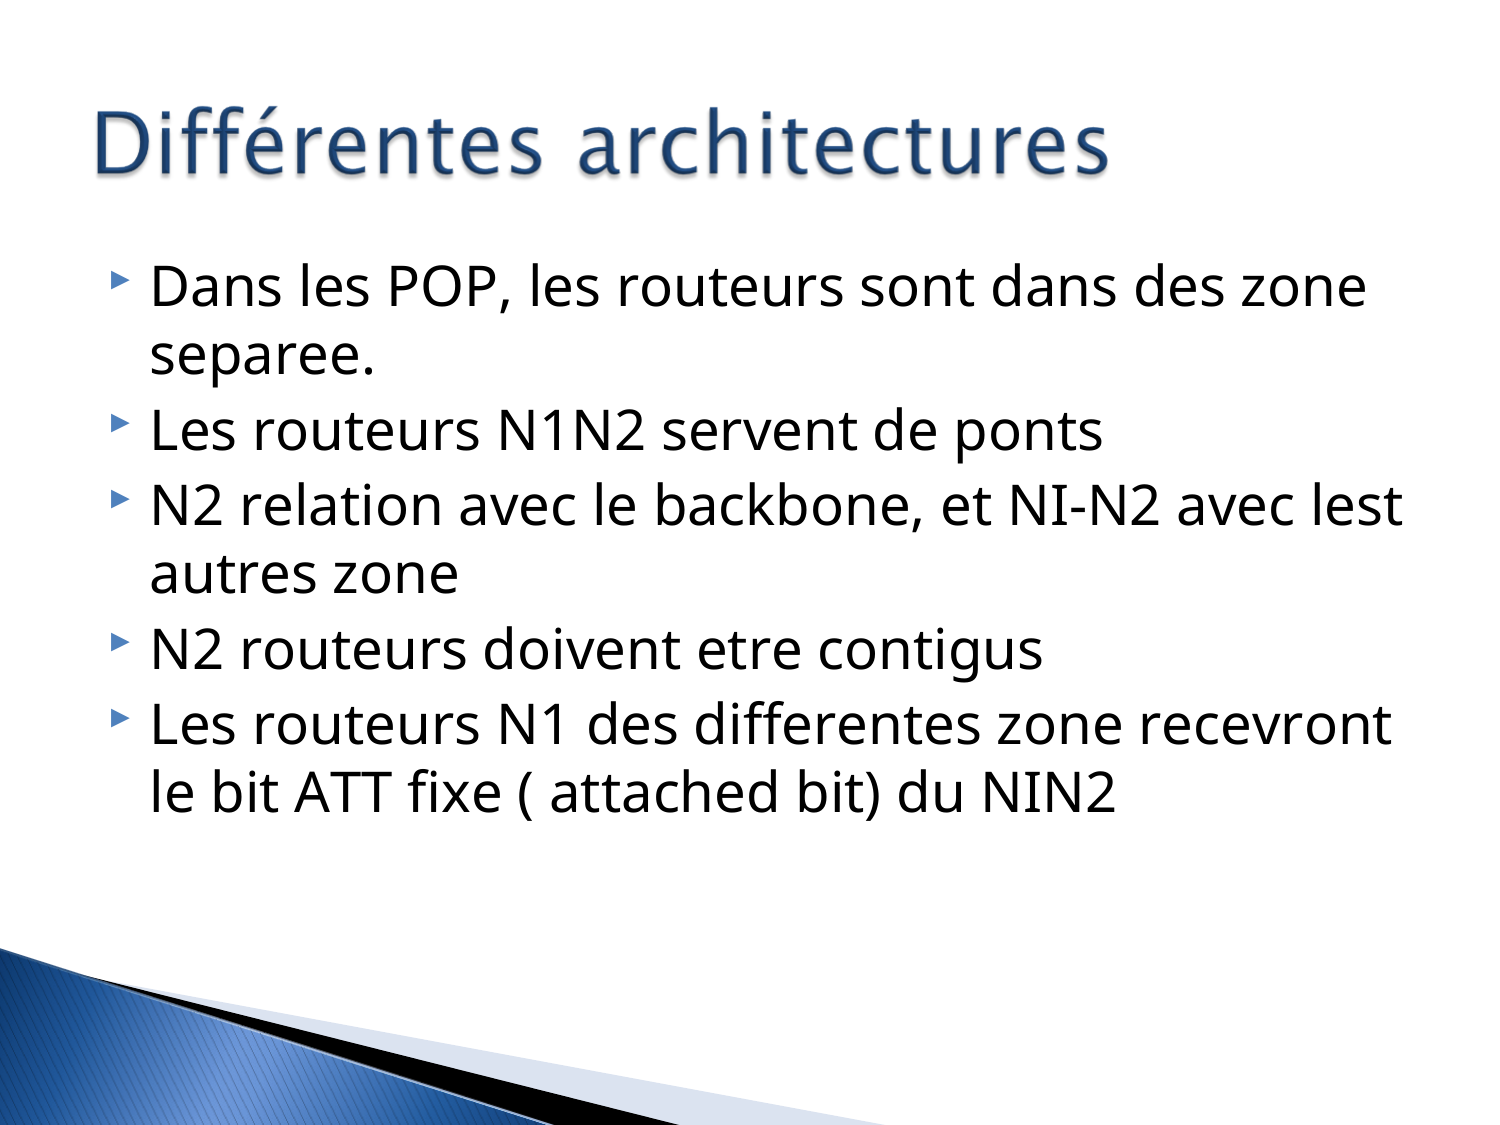

# Dans les POP, les routeurs sont dans des zone separee.
Les routeurs N1N2 servent de ponts
N2 relation avec le backbone, et NI-N2 avec lest autres zone
N2 routeurs doivent etre contigus
Les routeurs N1 des differentes zone recevront le bit ATT fixe ( attached bit) du NIN2